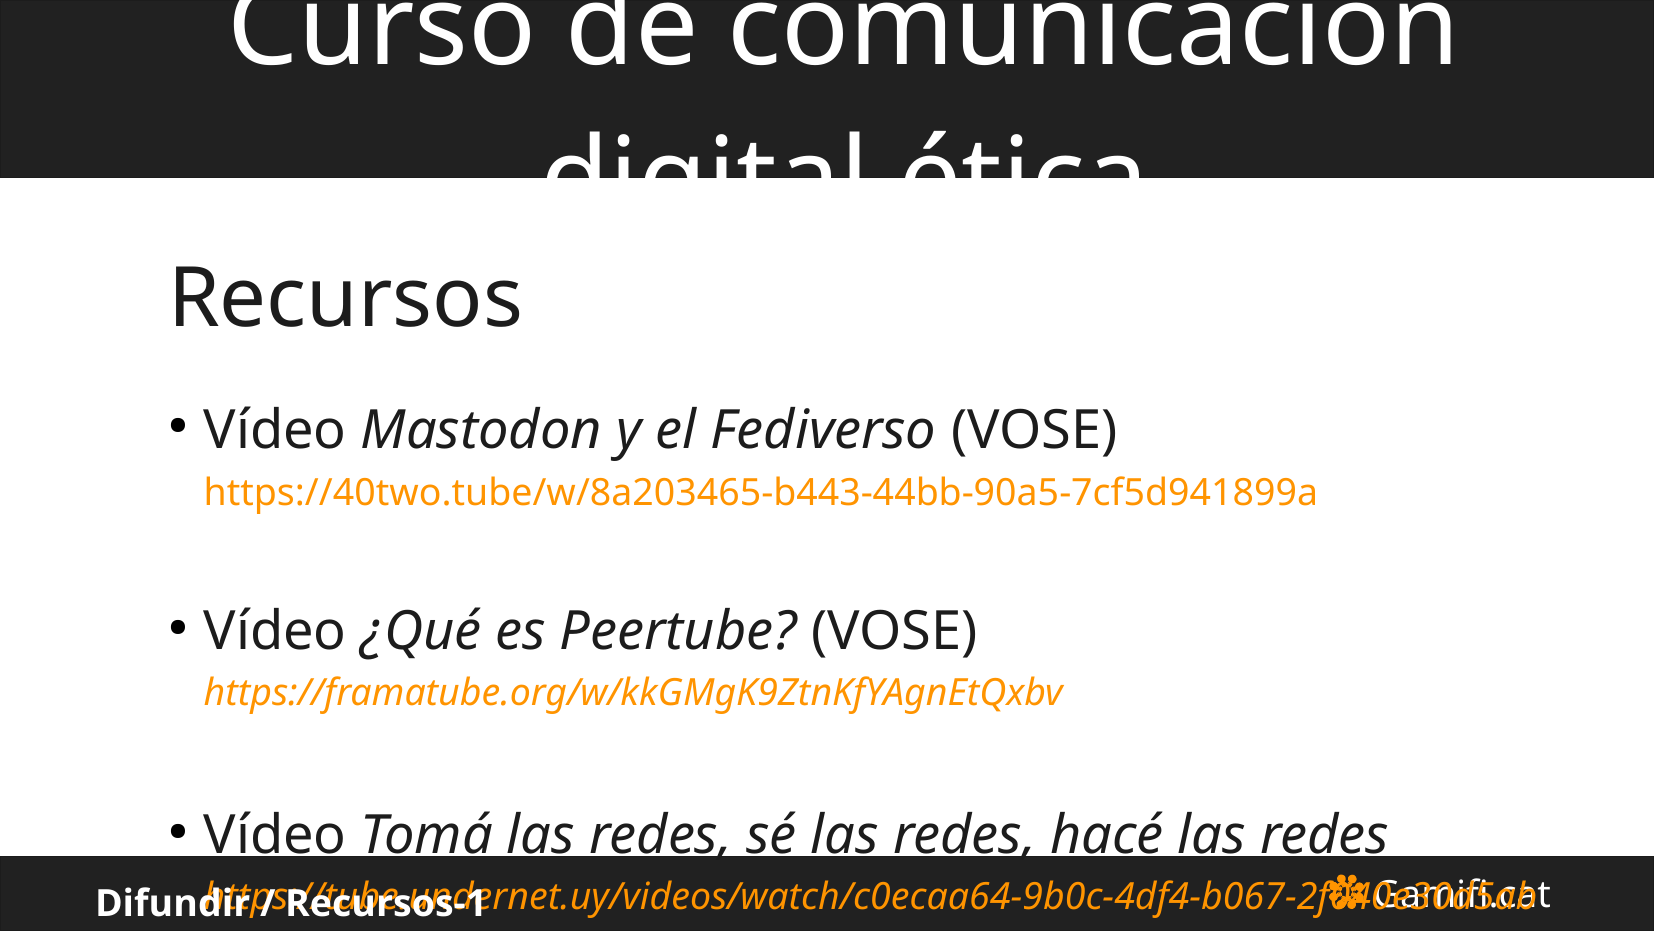

# Curso de comunicación digital ética
Recursos
Vídeo Mastodon y el Fediverso (VOSE) https://40two.tube/w/8a203465-b443-44bb-90a5-7cf5d941899a
Vídeo ¿Qué es Peertube? (VOSE) https://framatube.org/w/kkGMgK9ZtnKfYAgnEtQxbv
Vídeo Tomá las redes, sé las redes, hacé las redes https://tube.undernet.uy/videos/watch/c0ecaa64-9b0c-4df4-b067-2f040e30d5ab
Gamifi.cat
Difundir / Recursos-1